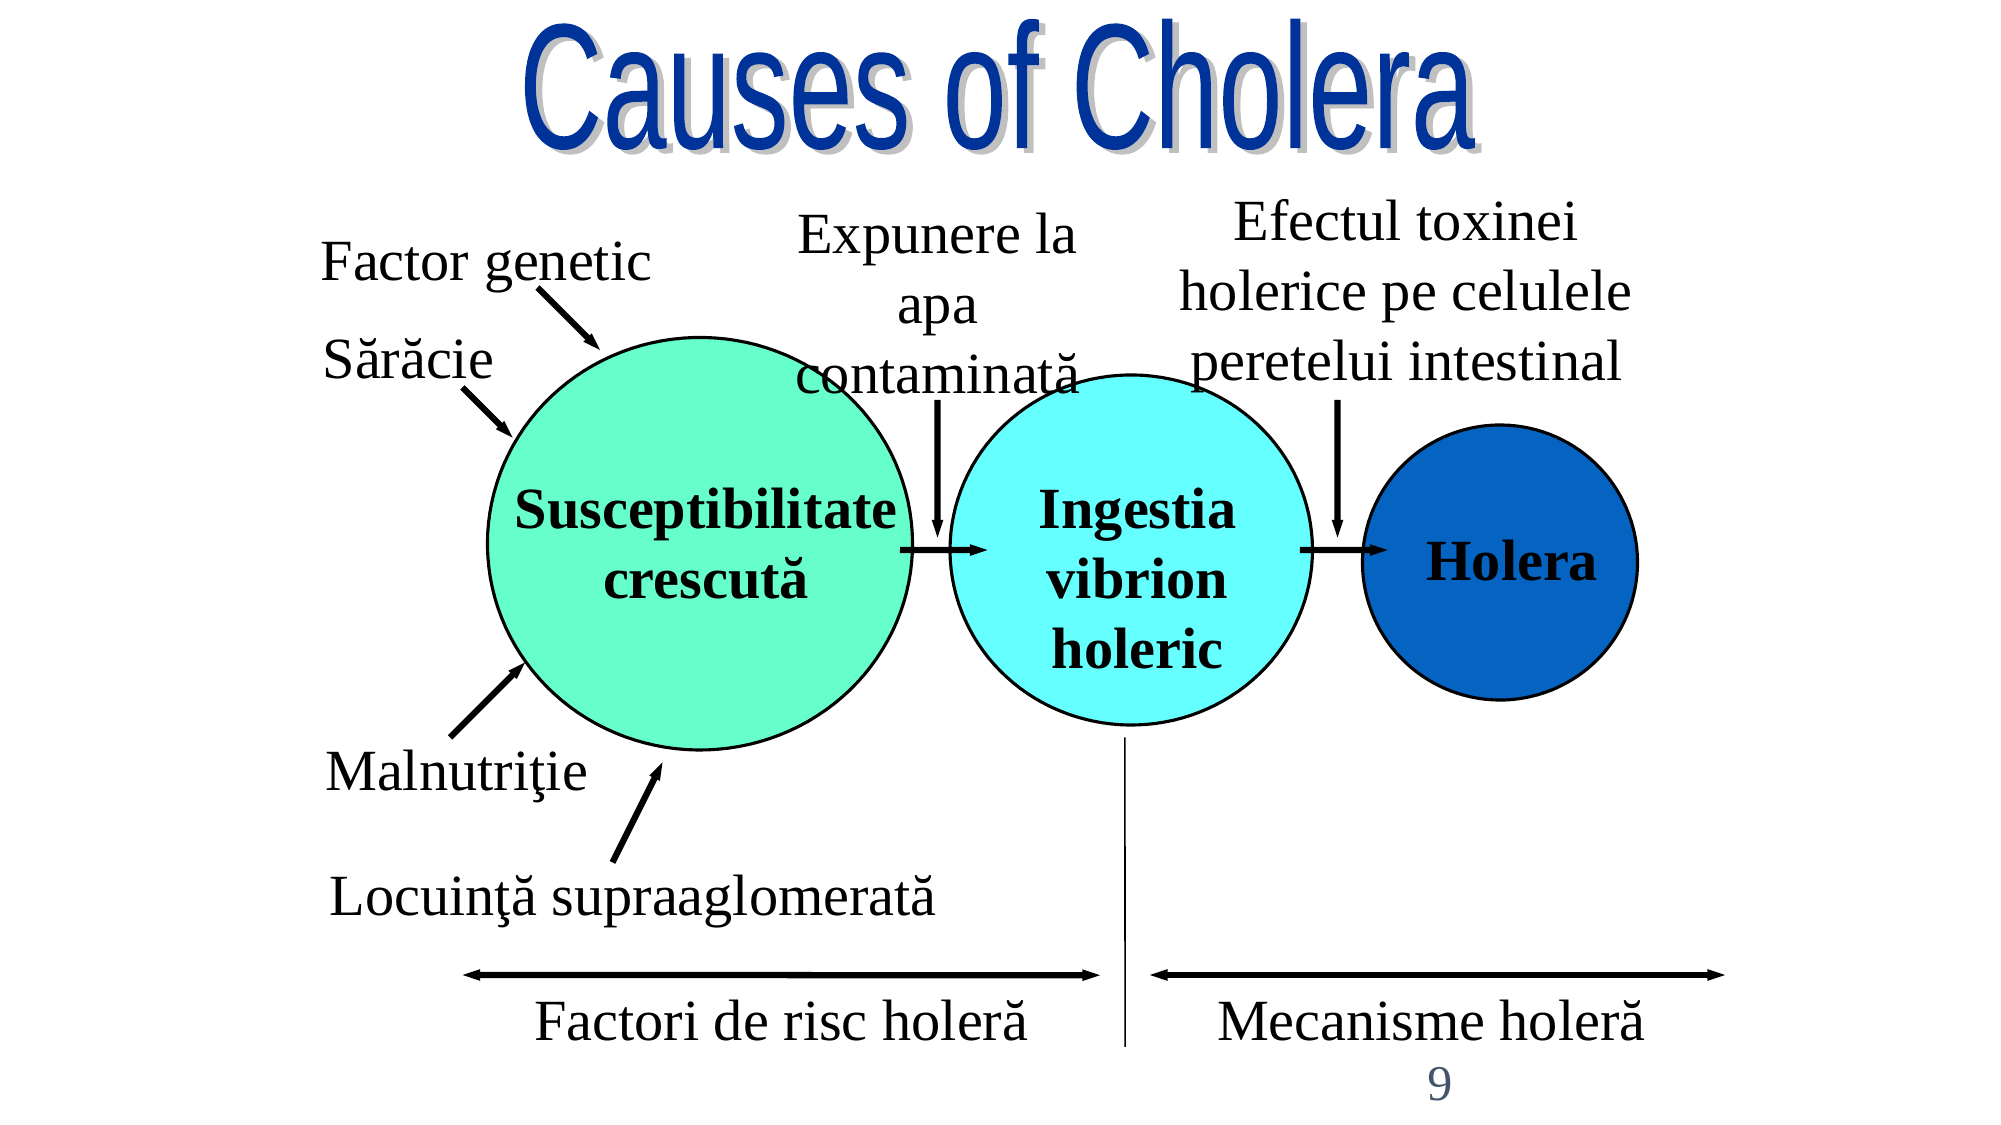

Causes of Cholera
Efectul toxinei holerice pe celulele peretelui intestinal
Expunere la apa contaminată
Factor genetic
Sărăcie
Ingestia vibrion holeric
Susceptibilitate crescută
Holera
Malnutriţie
Locuinţă supraaglomerată
Factori de risc holeră
Mecanisme holeră